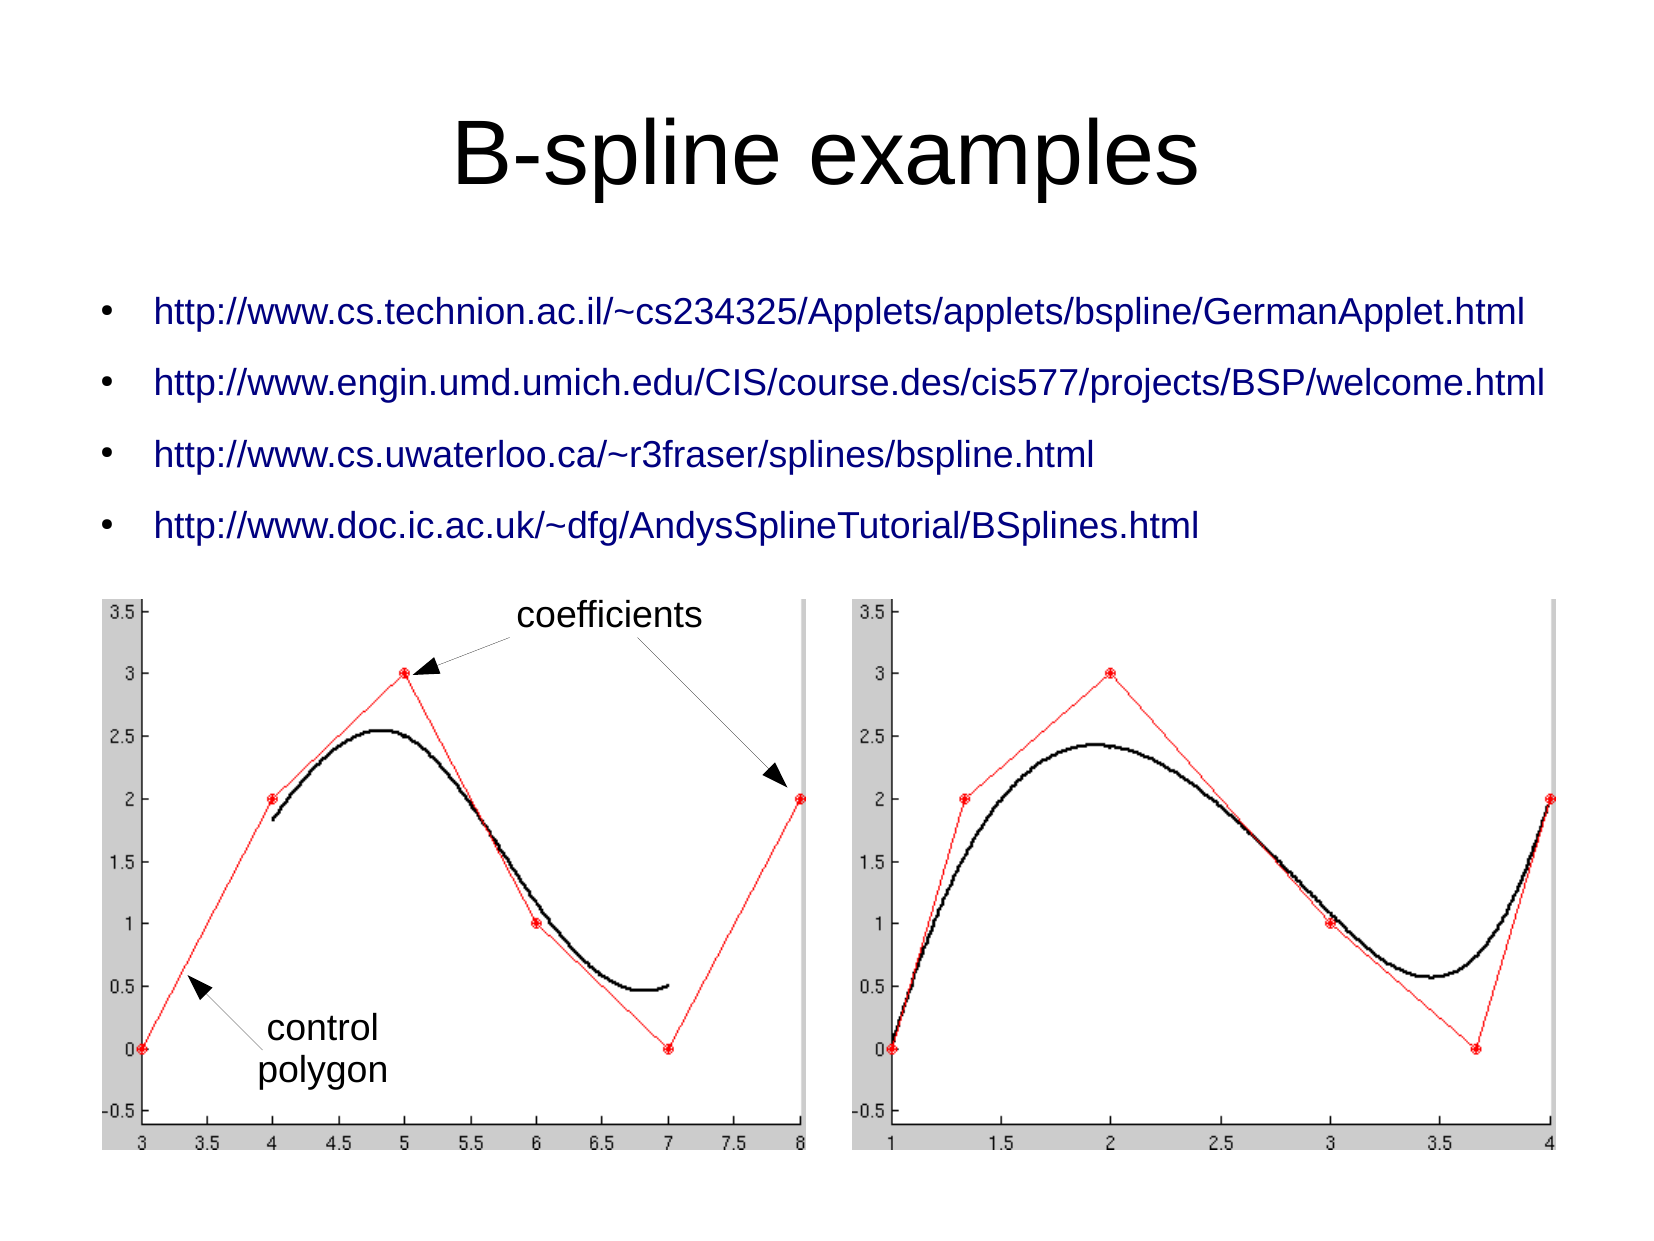

# B-spline examples
http://www.cs.technion.ac.il/~cs234325/Applets/applets/bspline/GermanApplet.html
http://www.engin.umd.umich.edu/CIS/course.des/cis577/projects/BSP/welcome.html
http://www.cs.uwaterloo.ca/~r3fraser/splines/bspline.html
http://www.doc.ic.ac.uk/~dfg/AndysSplineTutorial/BSplines.html
coefficients
control
polygon